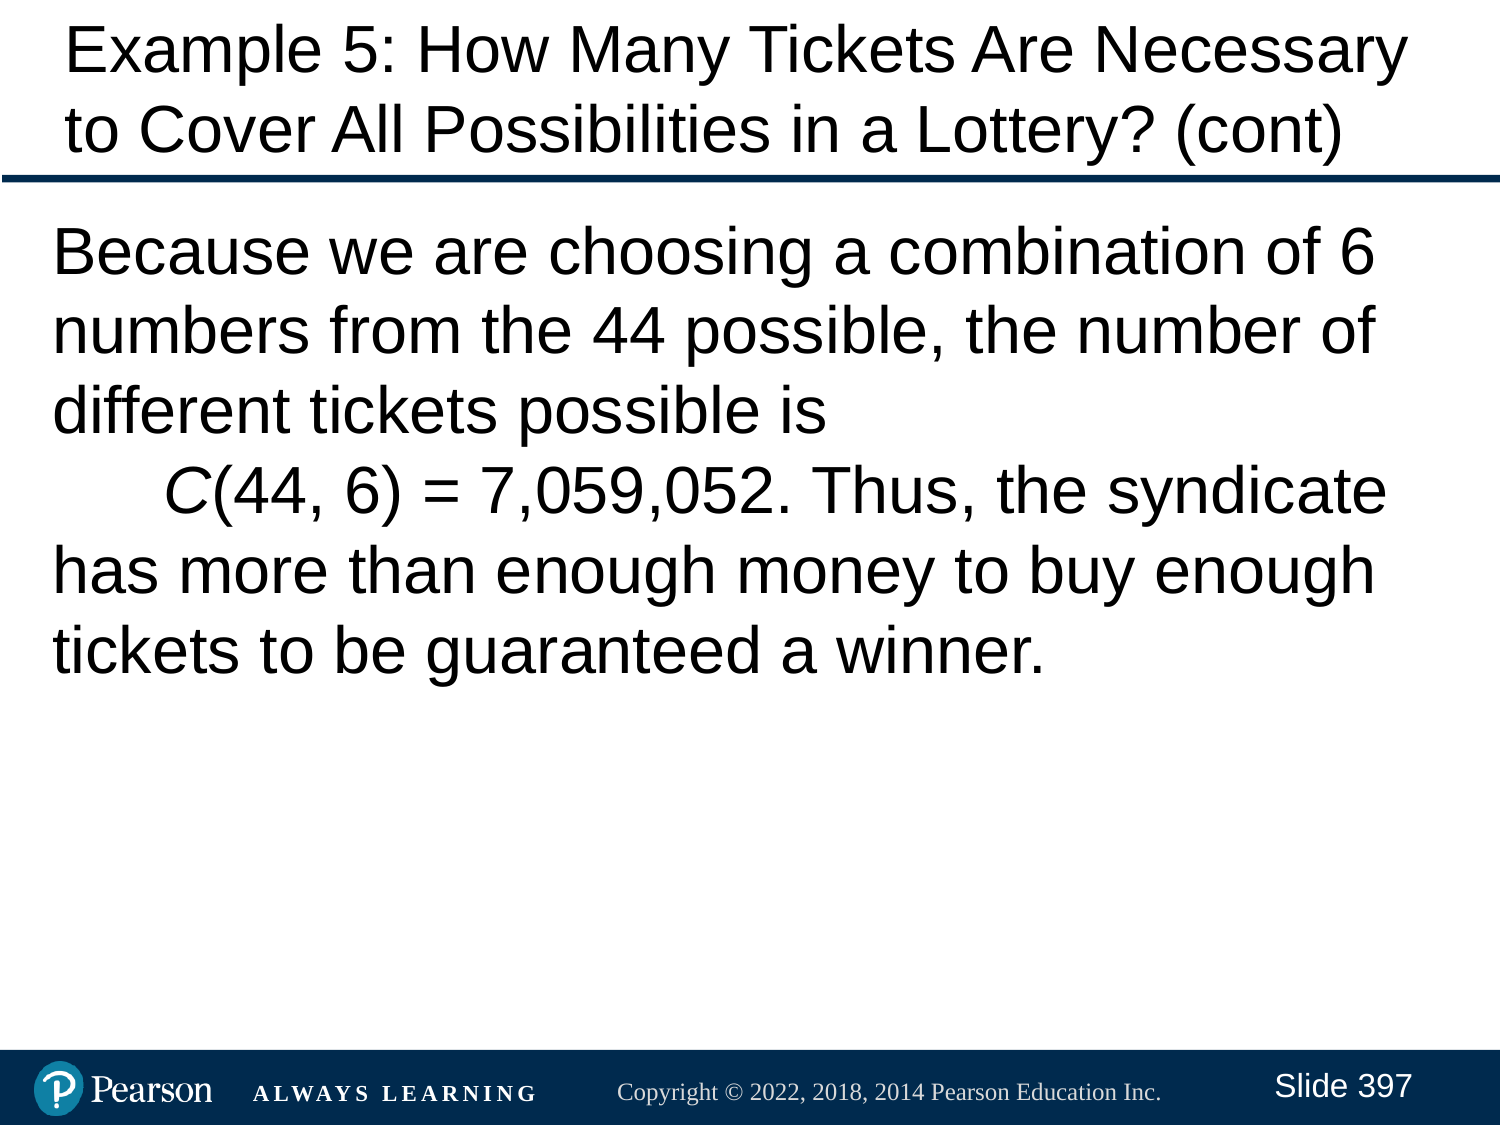

# Example 5: How Many Tickets Are Necessary to Cover All Possibilities in a Lottery? (cont)
Because we are choosing a combination of 6 numbers from the 44 possible, the number of different tickets possible is C(44, 6) = 7,059,052. Thus, the syndicate has more than enough money to buy enough tickets to be guaranteed a winner.